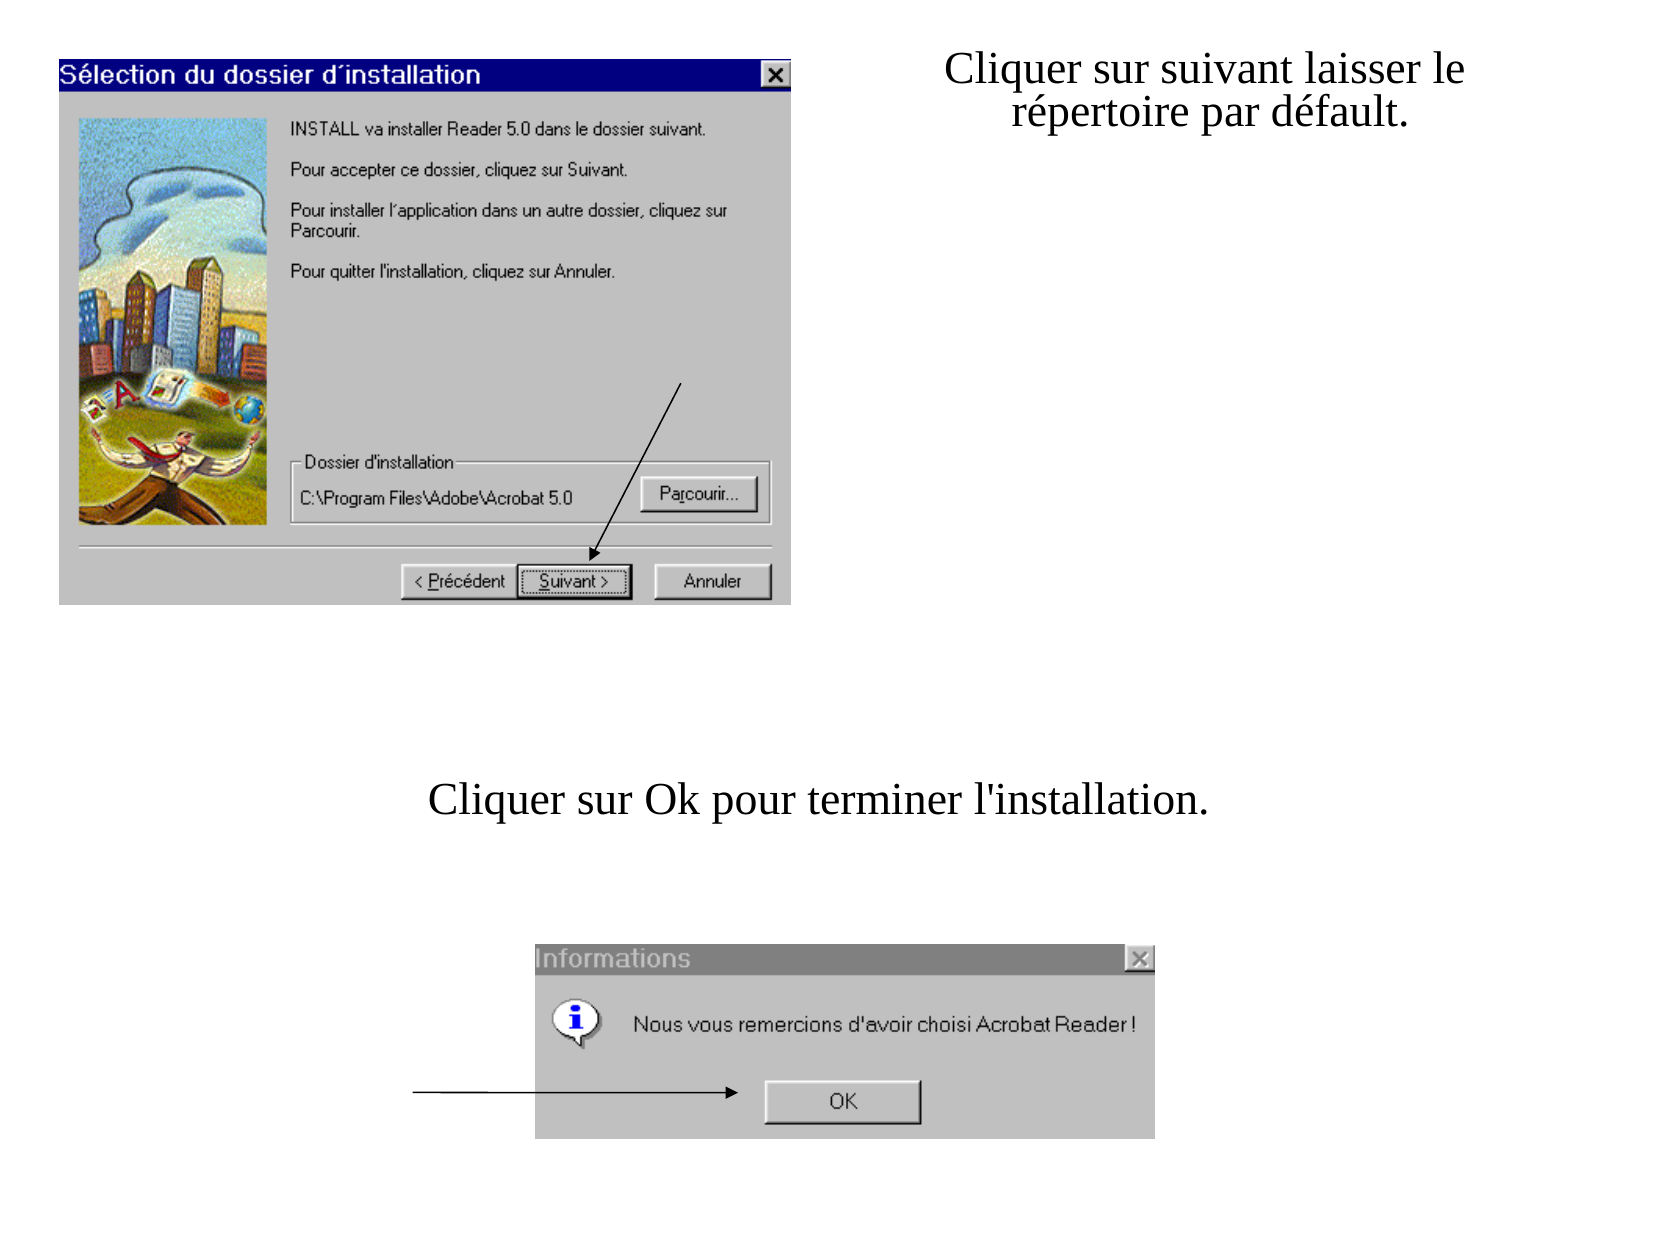

Cliquer sur suivant laisser le
répertoire par défault.
Cliquer sur Ok pour terminer l'installation.